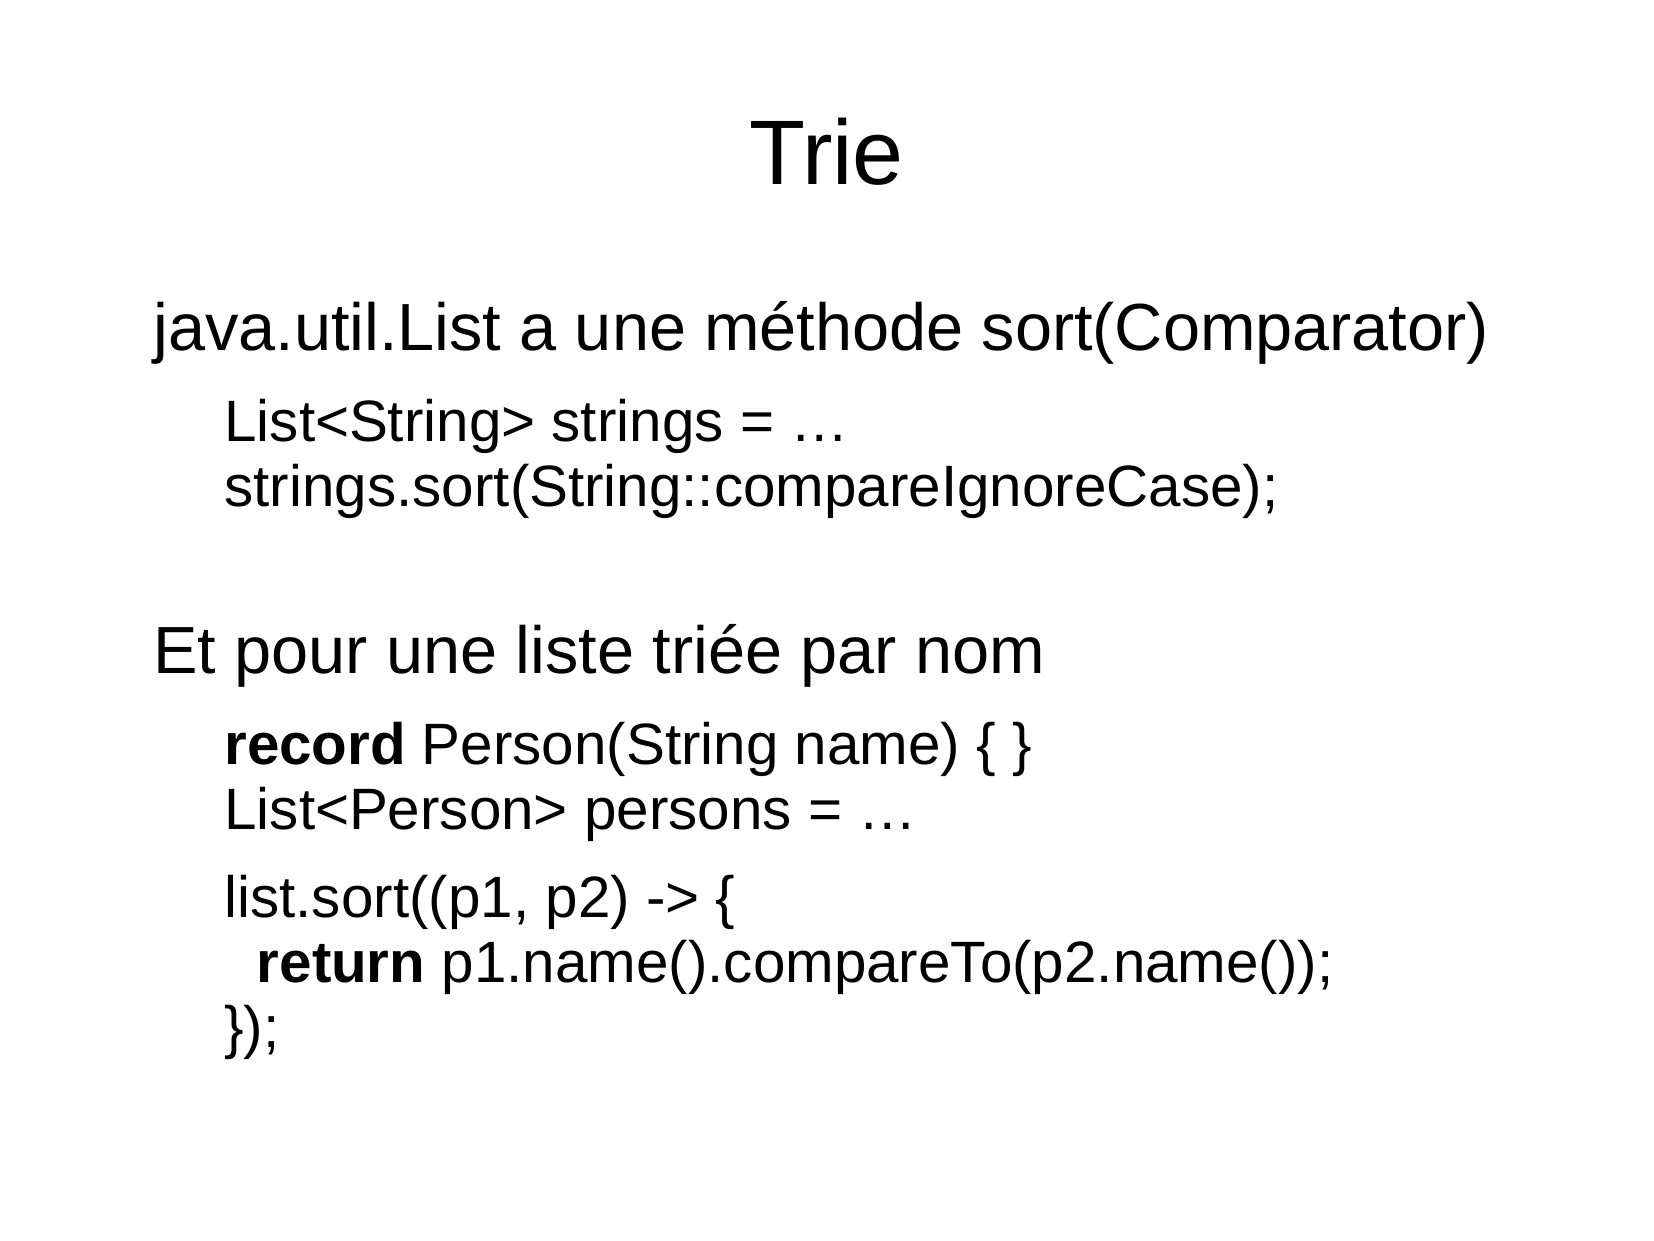

# Trie
java.util.List a une méthode sort(Comparator)
List<String> strings = …
strings.sort(String::compareIgnoreCase);
Et pour une liste triée par nom
record Person(String name) { }
List<Person> persons = …
list.sort((p1, p2) -> {
 return p1.name().compareTo(p2.name());
});